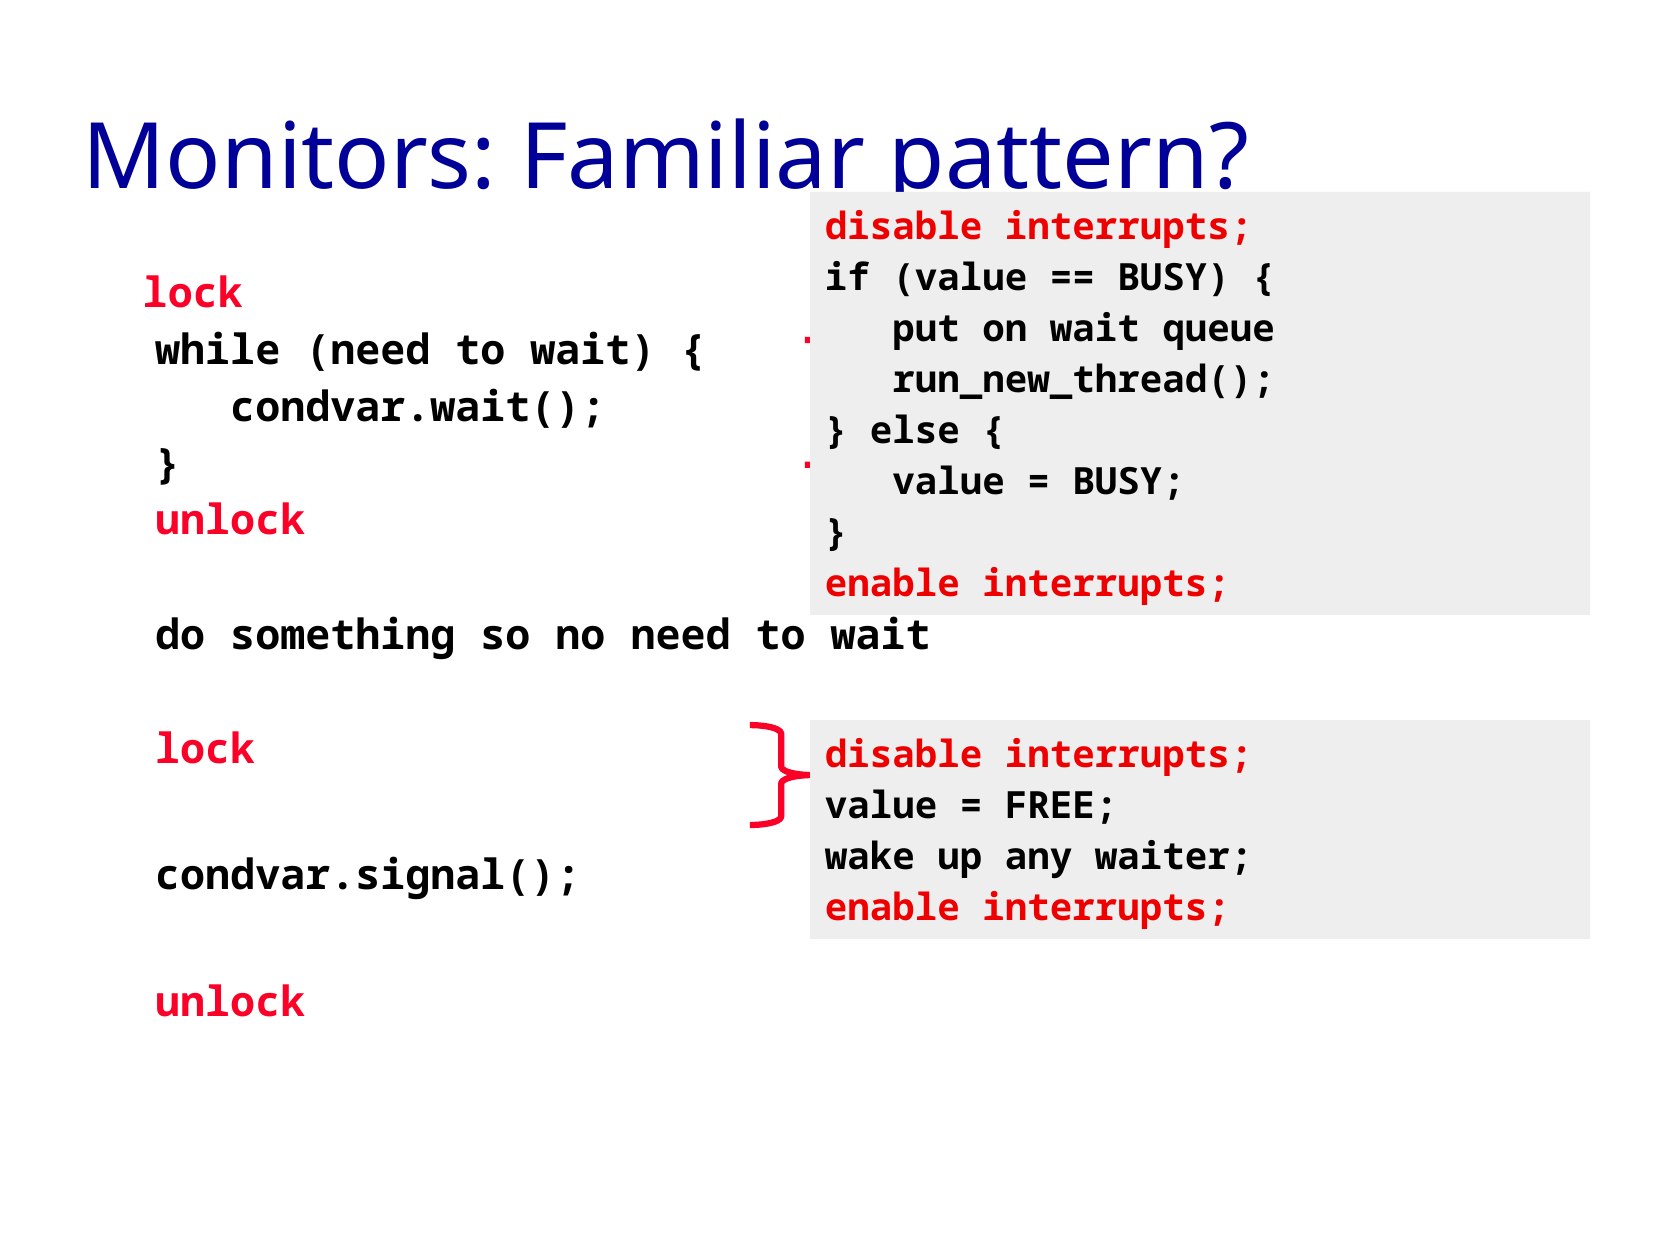

# Monitors: Familiar pattern?
disable interrupts;
if (value == BUSY) {
 put on wait queue
 run_new_thread();
} else {
 value = BUSY;
}
enable interrupts;
 lock
while (need to wait) {
 condvar.wait();
}
unlock
do something so no need to wait
lock
	condvar.signal();
unlock
)sary
Check and/or update
state variables
disable interrupts;
value = FREE;
wake up any waiter;
enable interrupts;